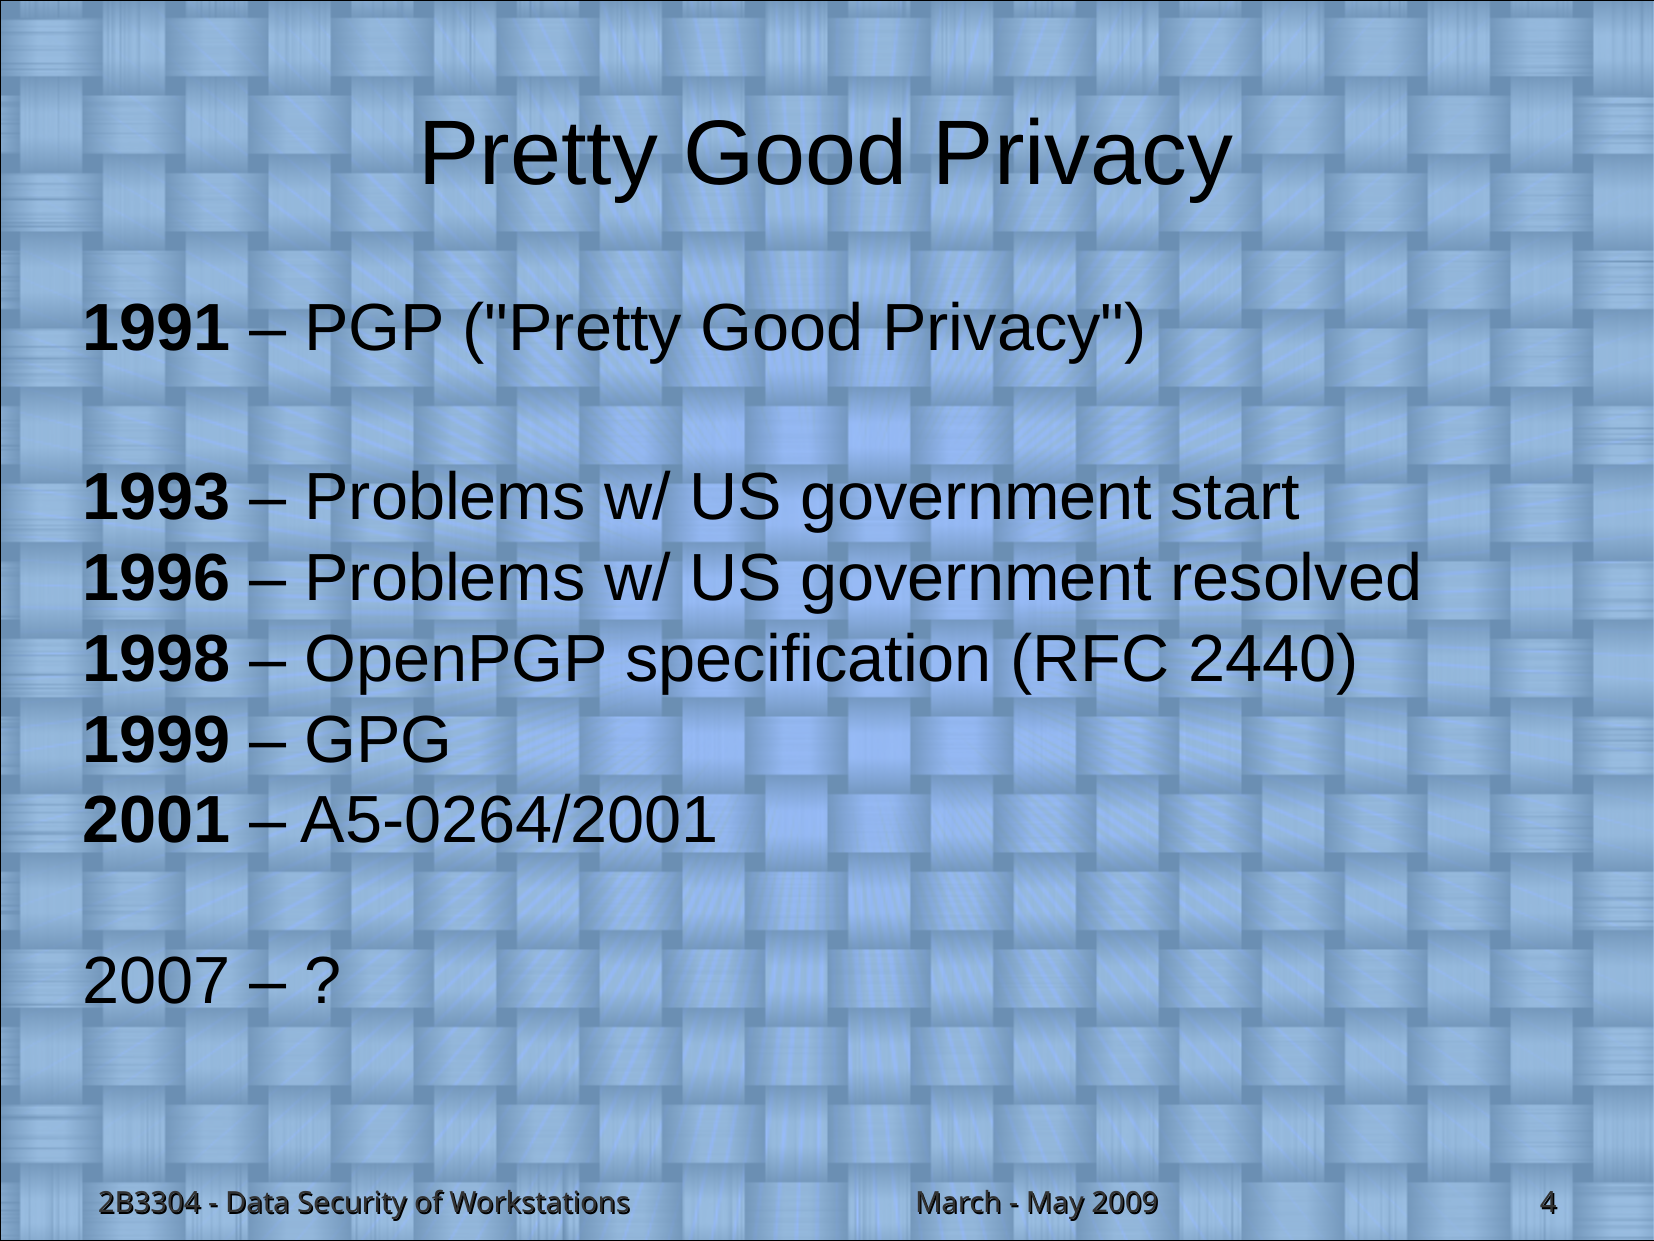

# Pretty Good Privacy
1991 – PGP ("Pretty Good Privacy")
1993 – Problems w/ US government start
1996 – Problems w/ US government resolved
1998 – OpenPGP specification (RFC 2440)
1999 – GPG
2001 – A5-0264/2001
2007 – ?